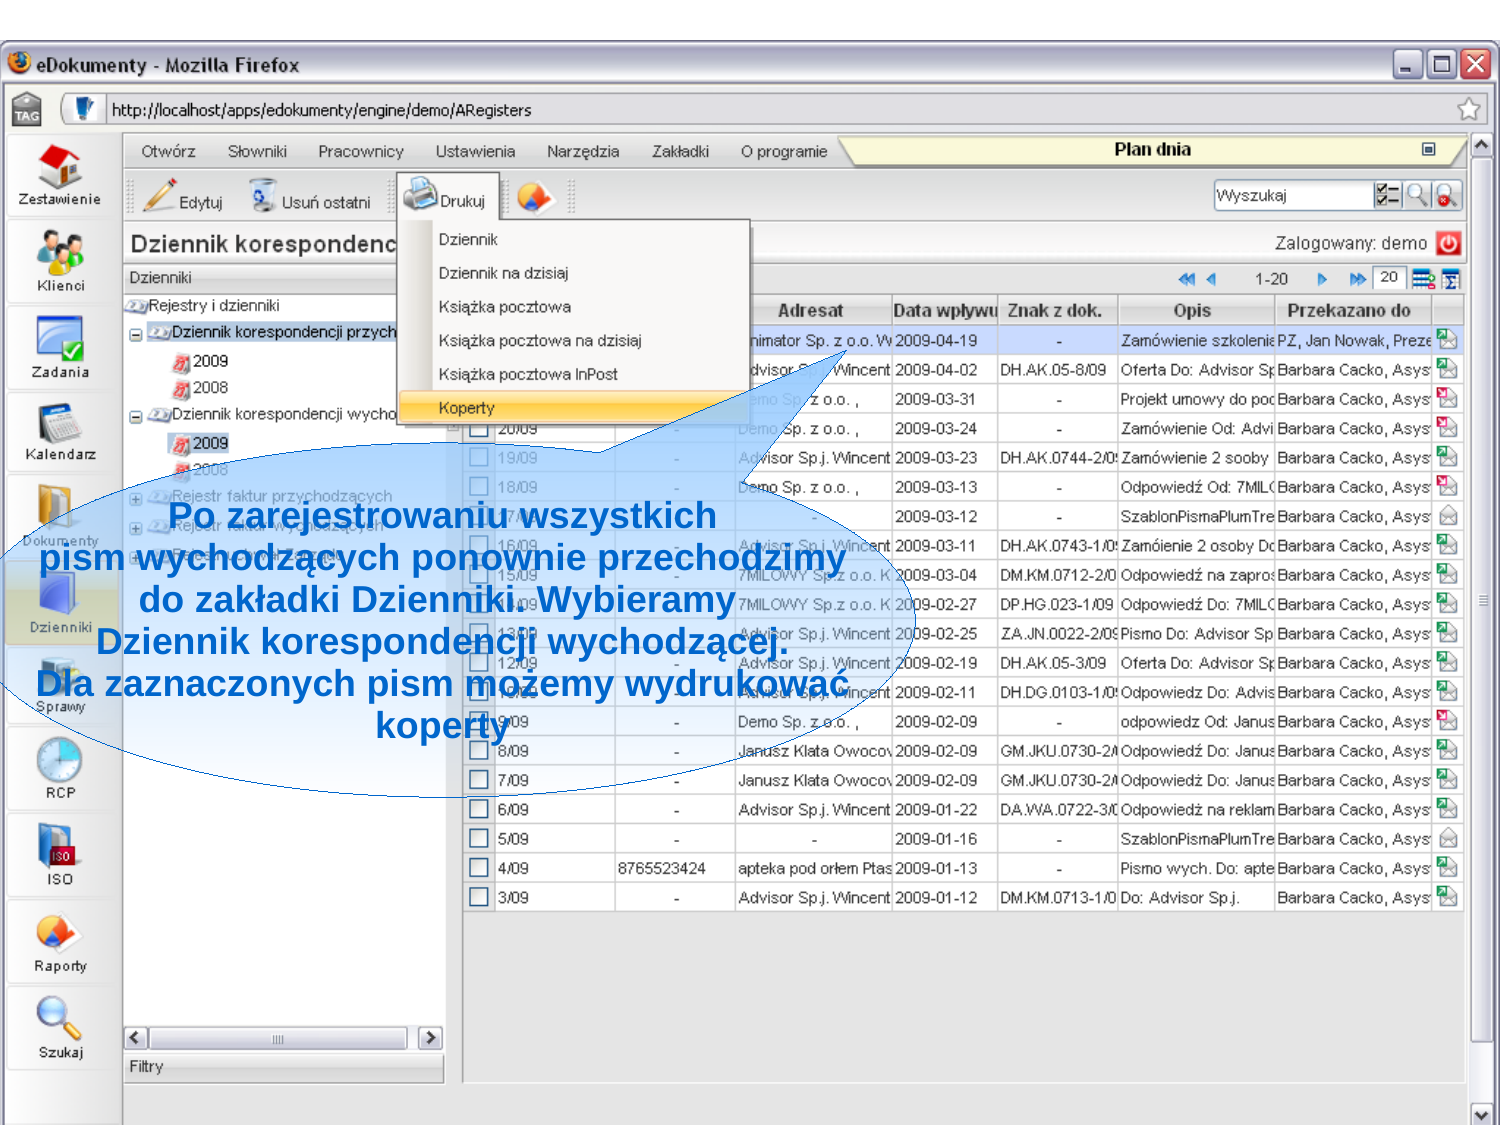

Po zarejestrowaniu wszystkich
pism wychodzących ponownie przechodzimy
do zakładki Dzienniki. Wybieramy
Dziennik korespondencji wychodzącej.
Dla zaznaczonych pism możemy wydrukować
koperty